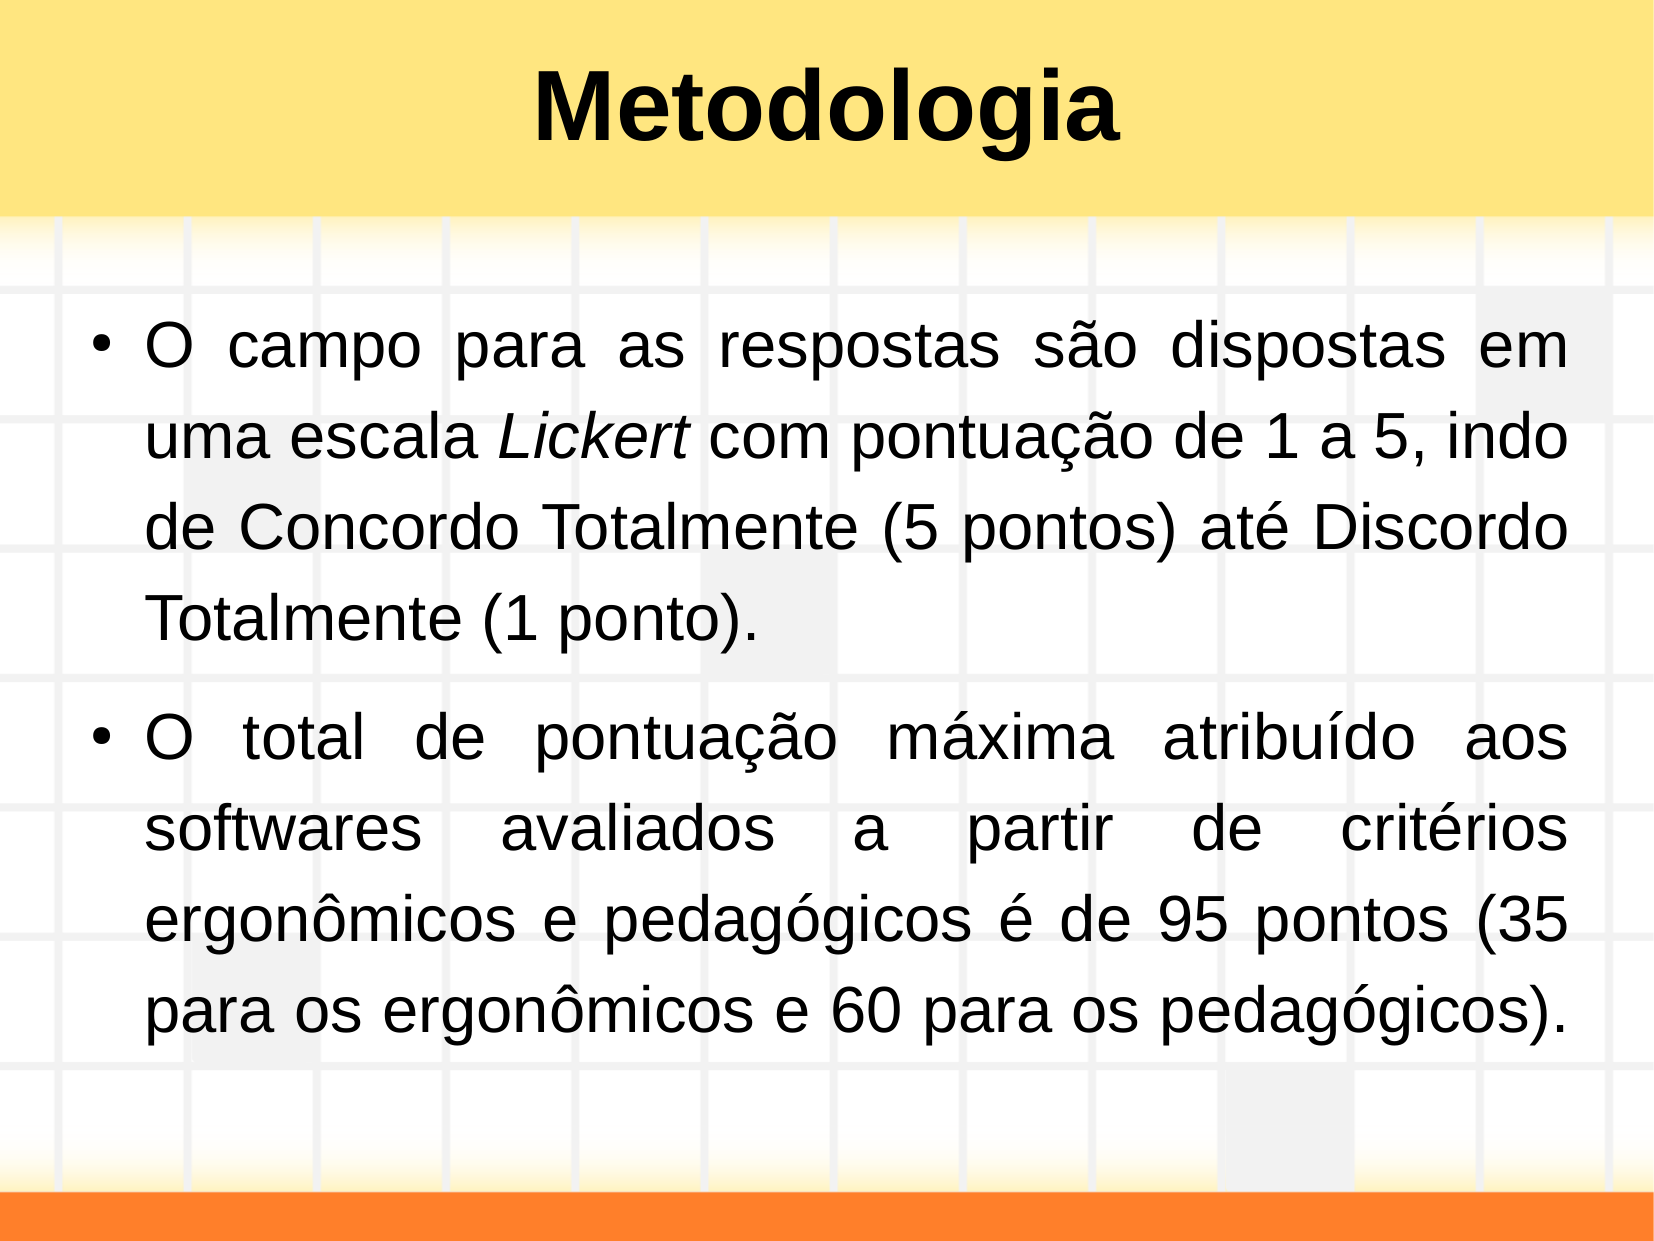

# Metodologia
O campo para as respostas são dispostas em uma escala Lickert com pontuação de 1 a 5, indo de Concordo Totalmente (5 pontos) até Discordo Totalmente (1 ponto).
O total de pontuação máxima atribuído aos softwares avaliados a partir de critérios ergonômicos e pedagógicos é de 95 pontos (35 para os ergonômicos e 60 para os pedagógicos).